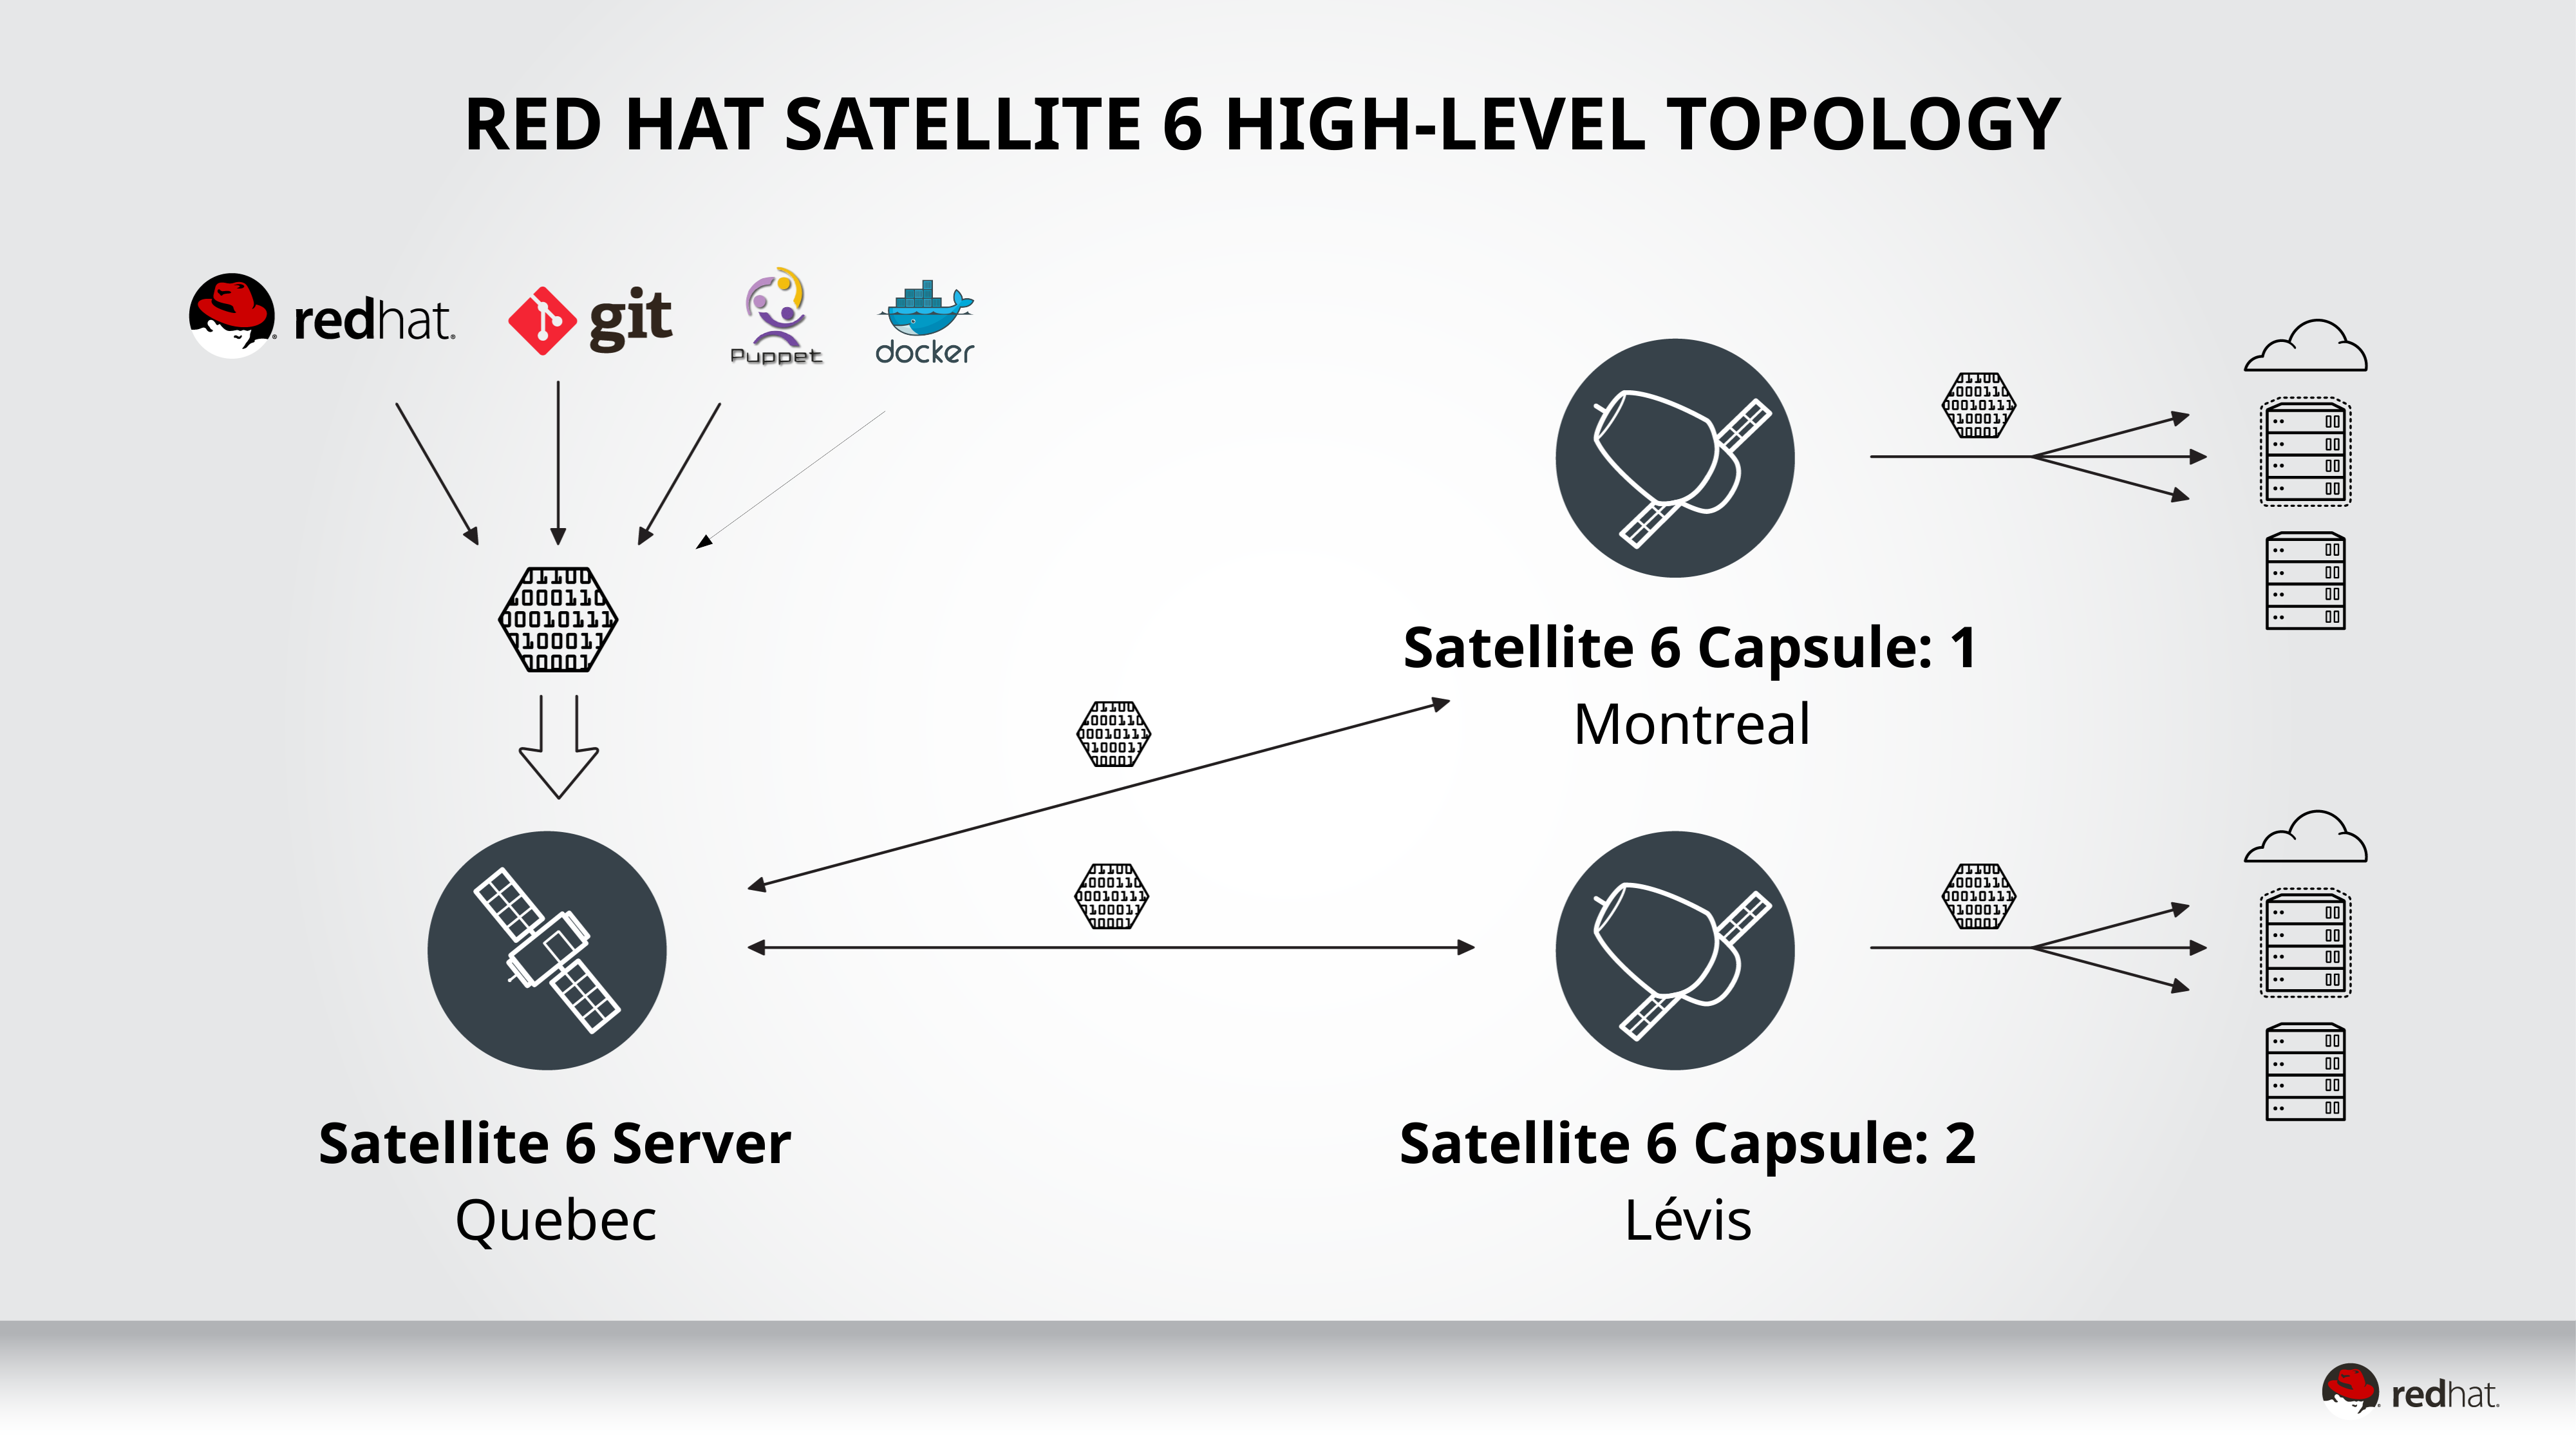

RED HAT SATELLITE 6 HIGH-LEVEL TOPOLOGY
Satellite 6 Capsule: 1
Montreal
Satellite 6 Server
Quebec
Satellite 6 Capsule: 2
Lévis
19